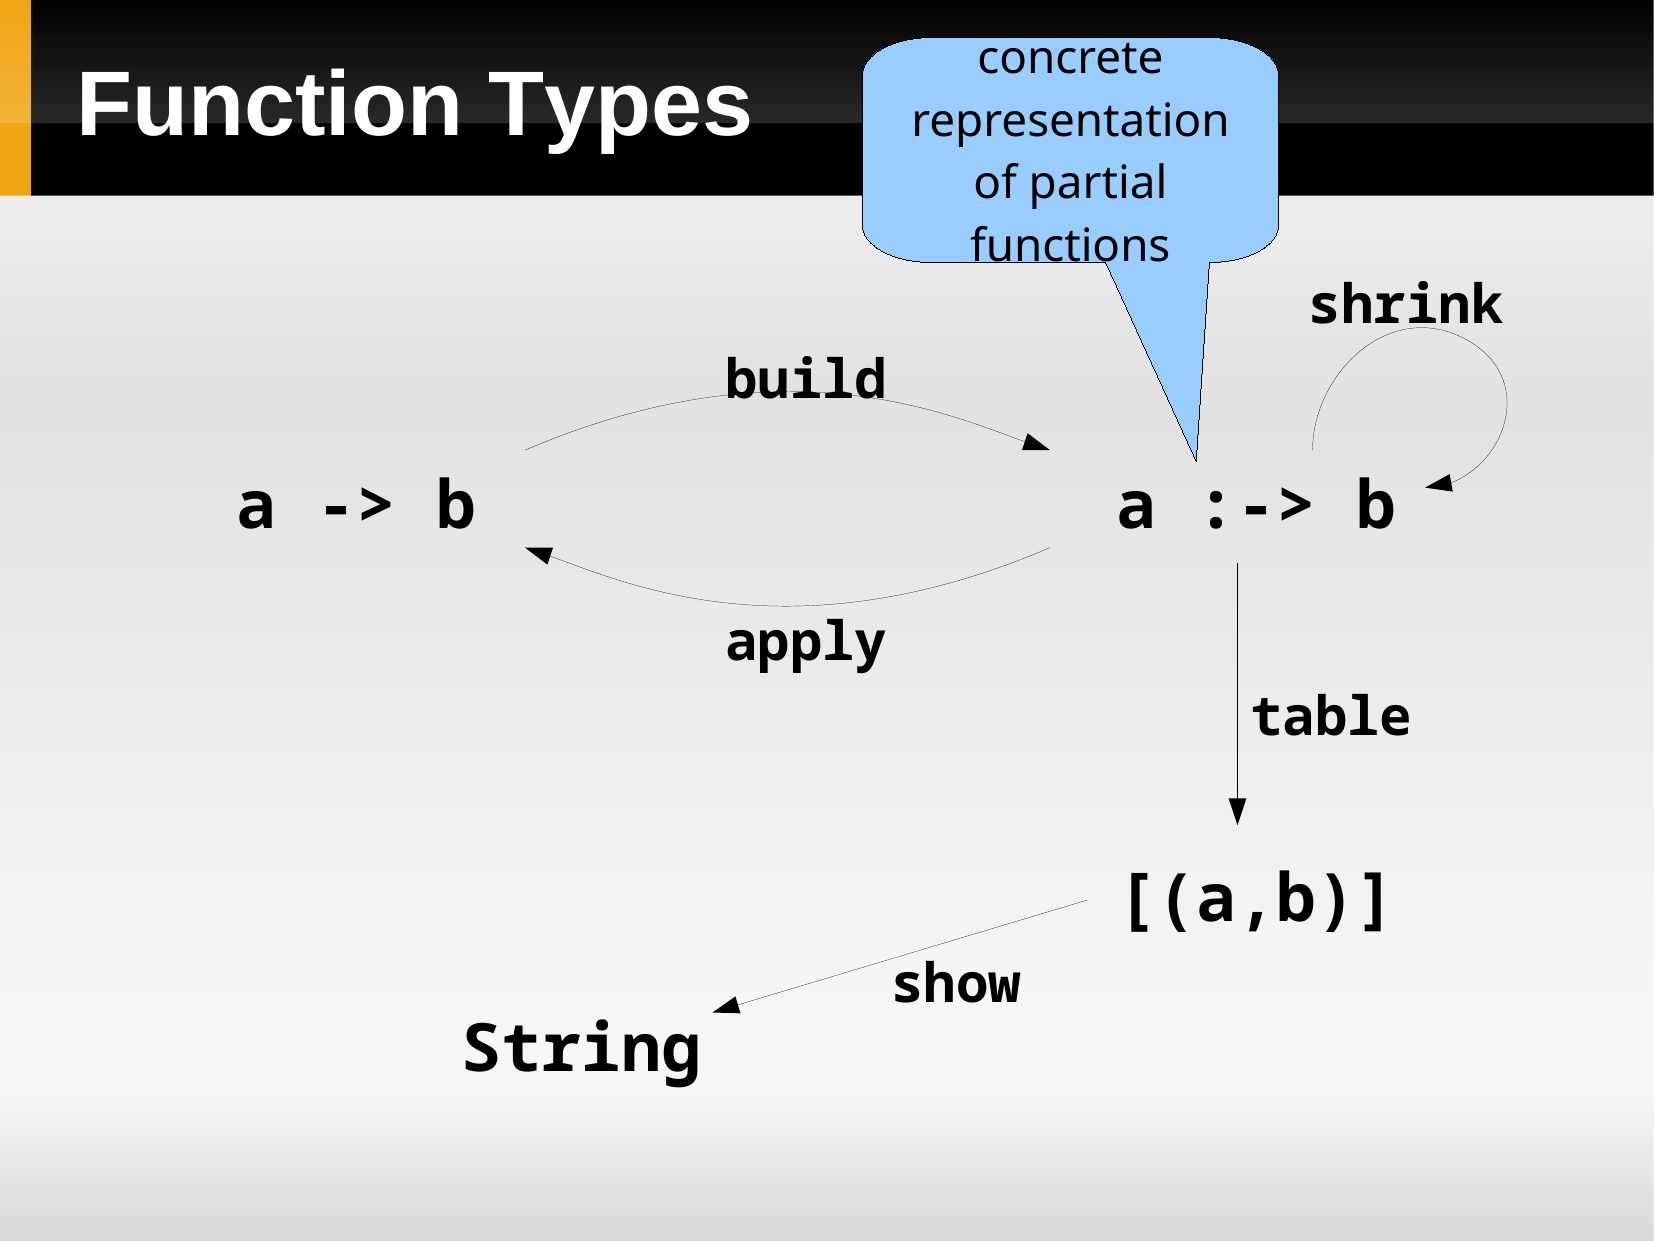

# Function Types
concrete representation of partial functions
shrink
build
a -> b
a :-> b
apply
table
[(a,b)]
show
String